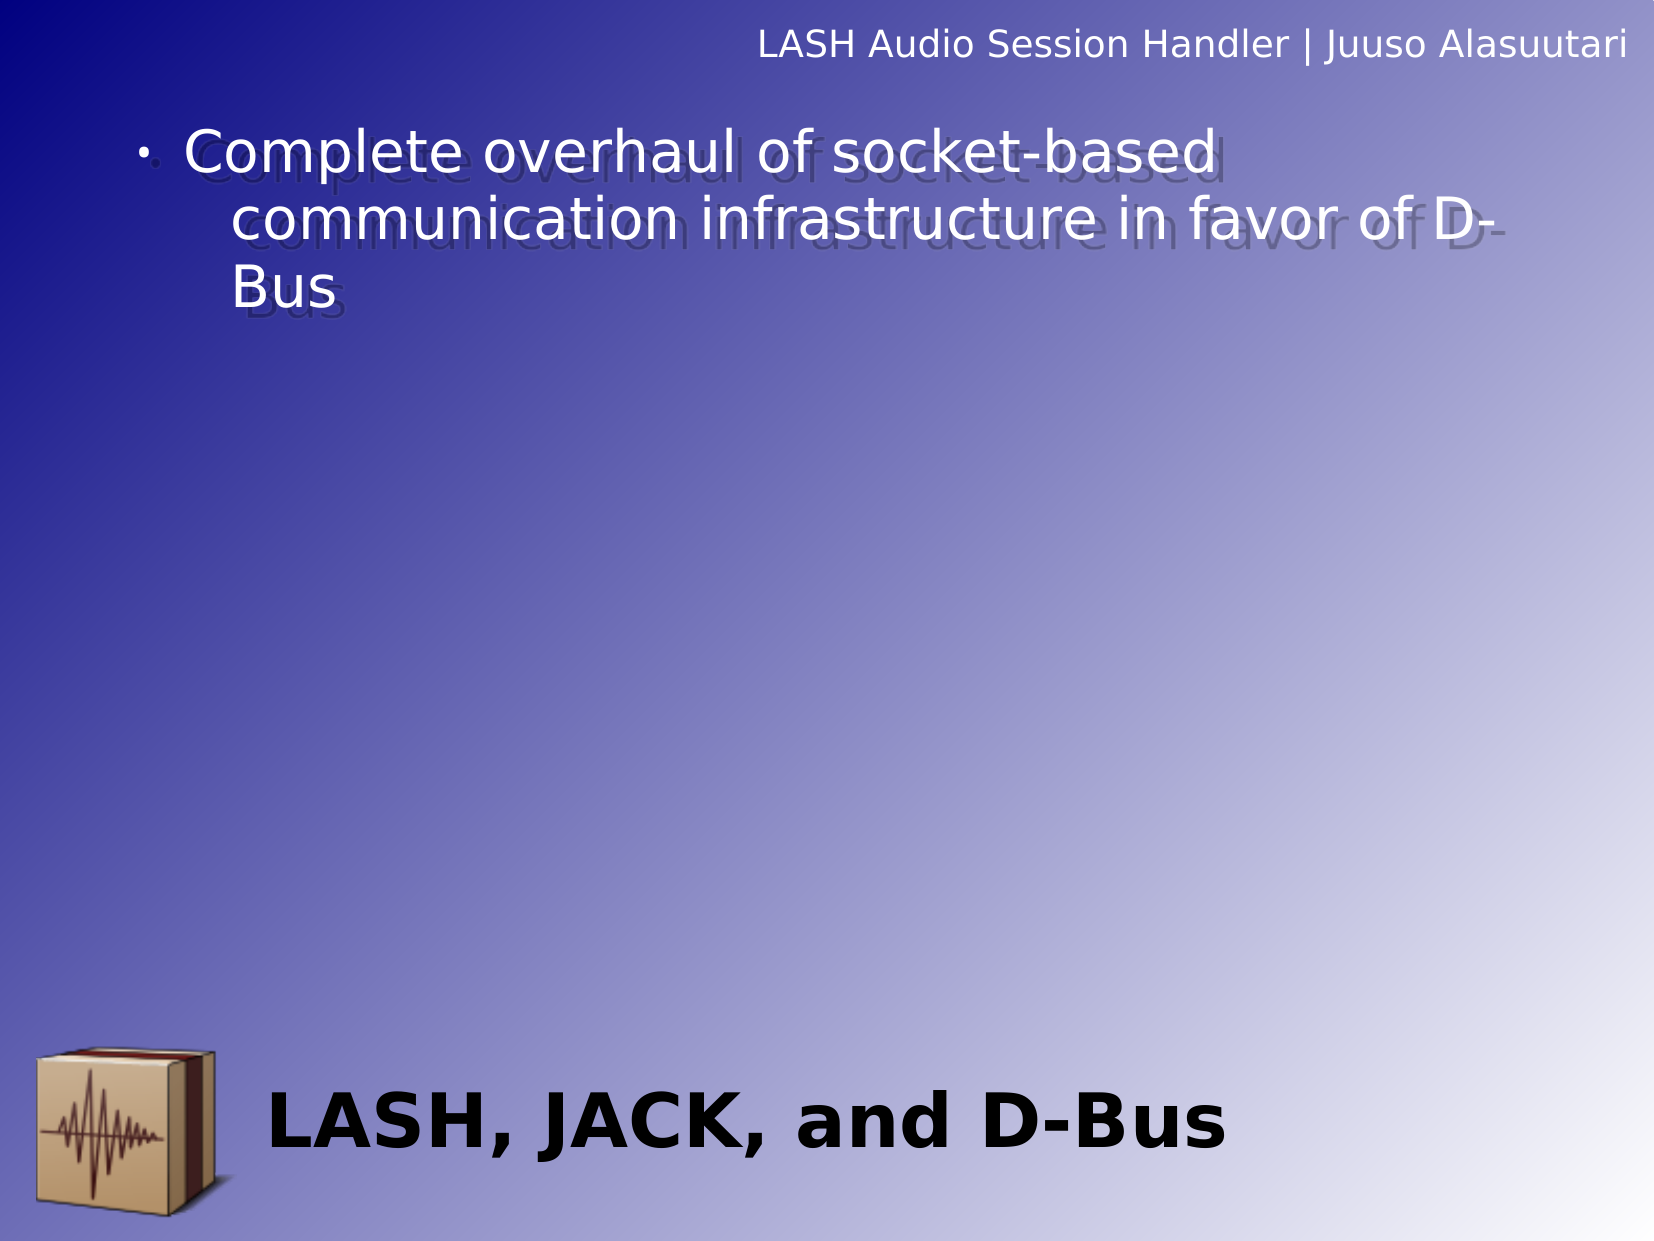

Complete overhaul of socket-based communication infrastructure in favor of D-Bus
# LASH, JACK, and D-Bus